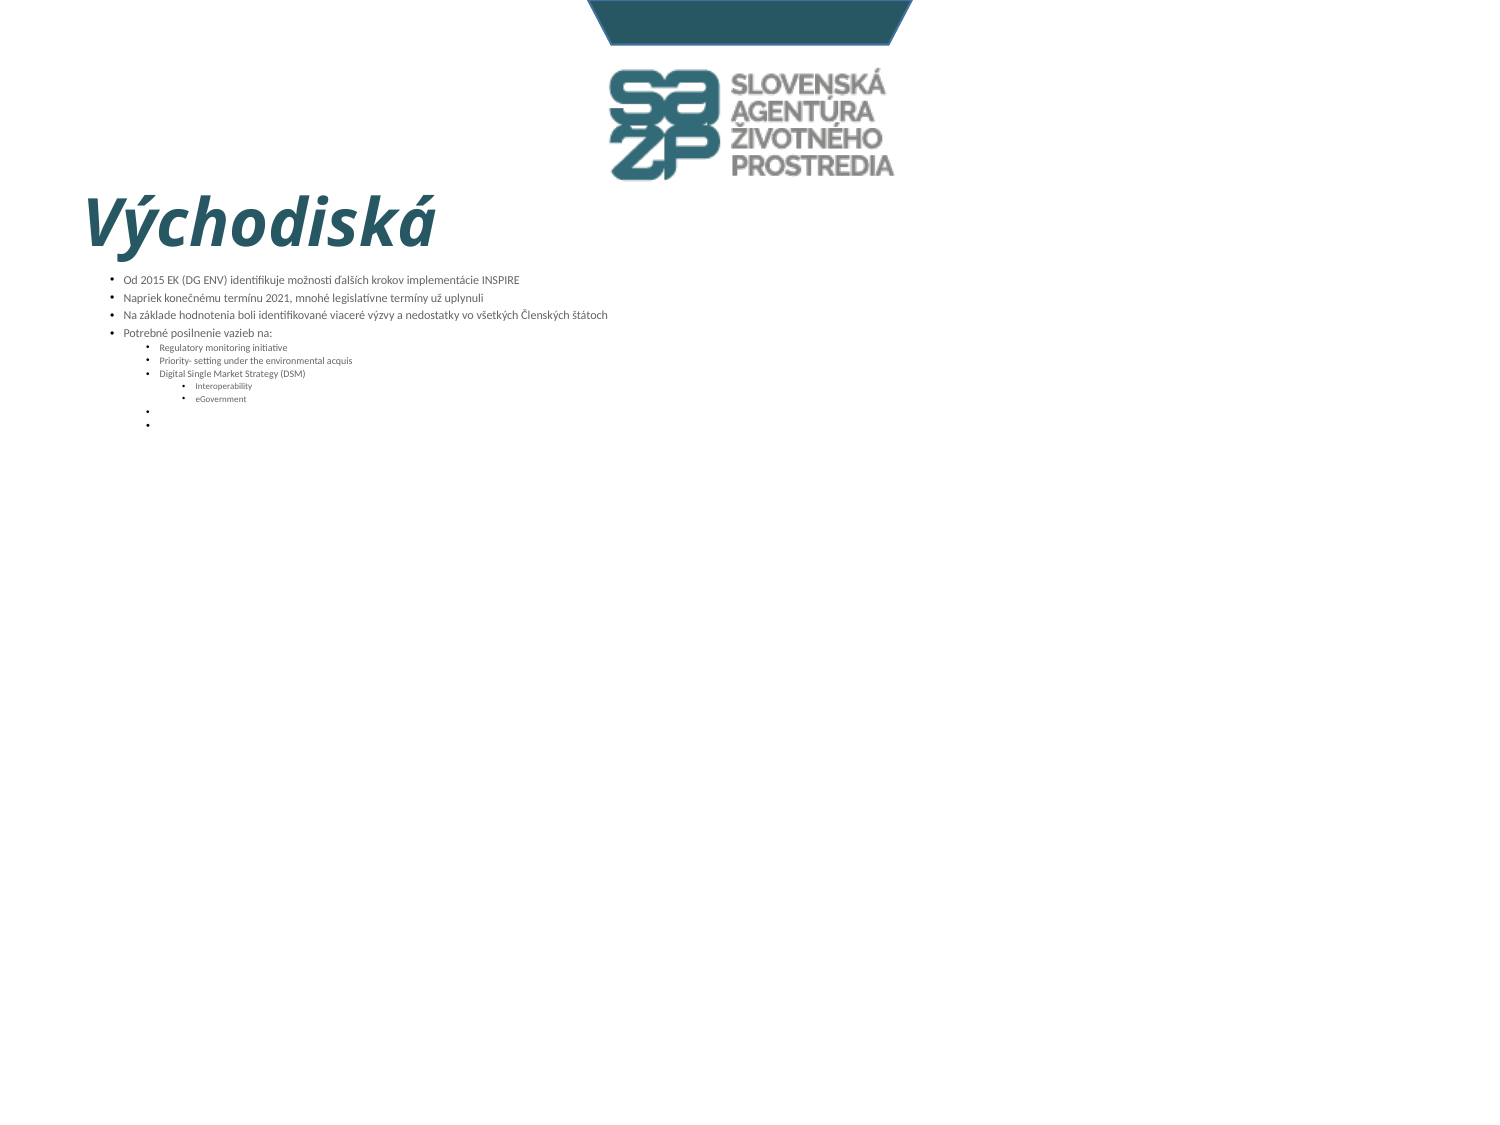

Východiská
# Od 2015 EK (DG ENV) identifikuje možnosti ďalších krokov implementácie INSPIRE
Napriek konečnému termínu 2021, mnohé legislatívne termíny už uplynuli
Na základe hodnotenia boli identifikované viaceré výzvy a nedostatky vo všetkých Členských štátoch
Potrebné posilnenie vazieb na:
Regulatory monitoring initiative
Priority- setting under the environmental acquis
Digital Single Market Strategy (DSM)
Interoperability
eGovernment